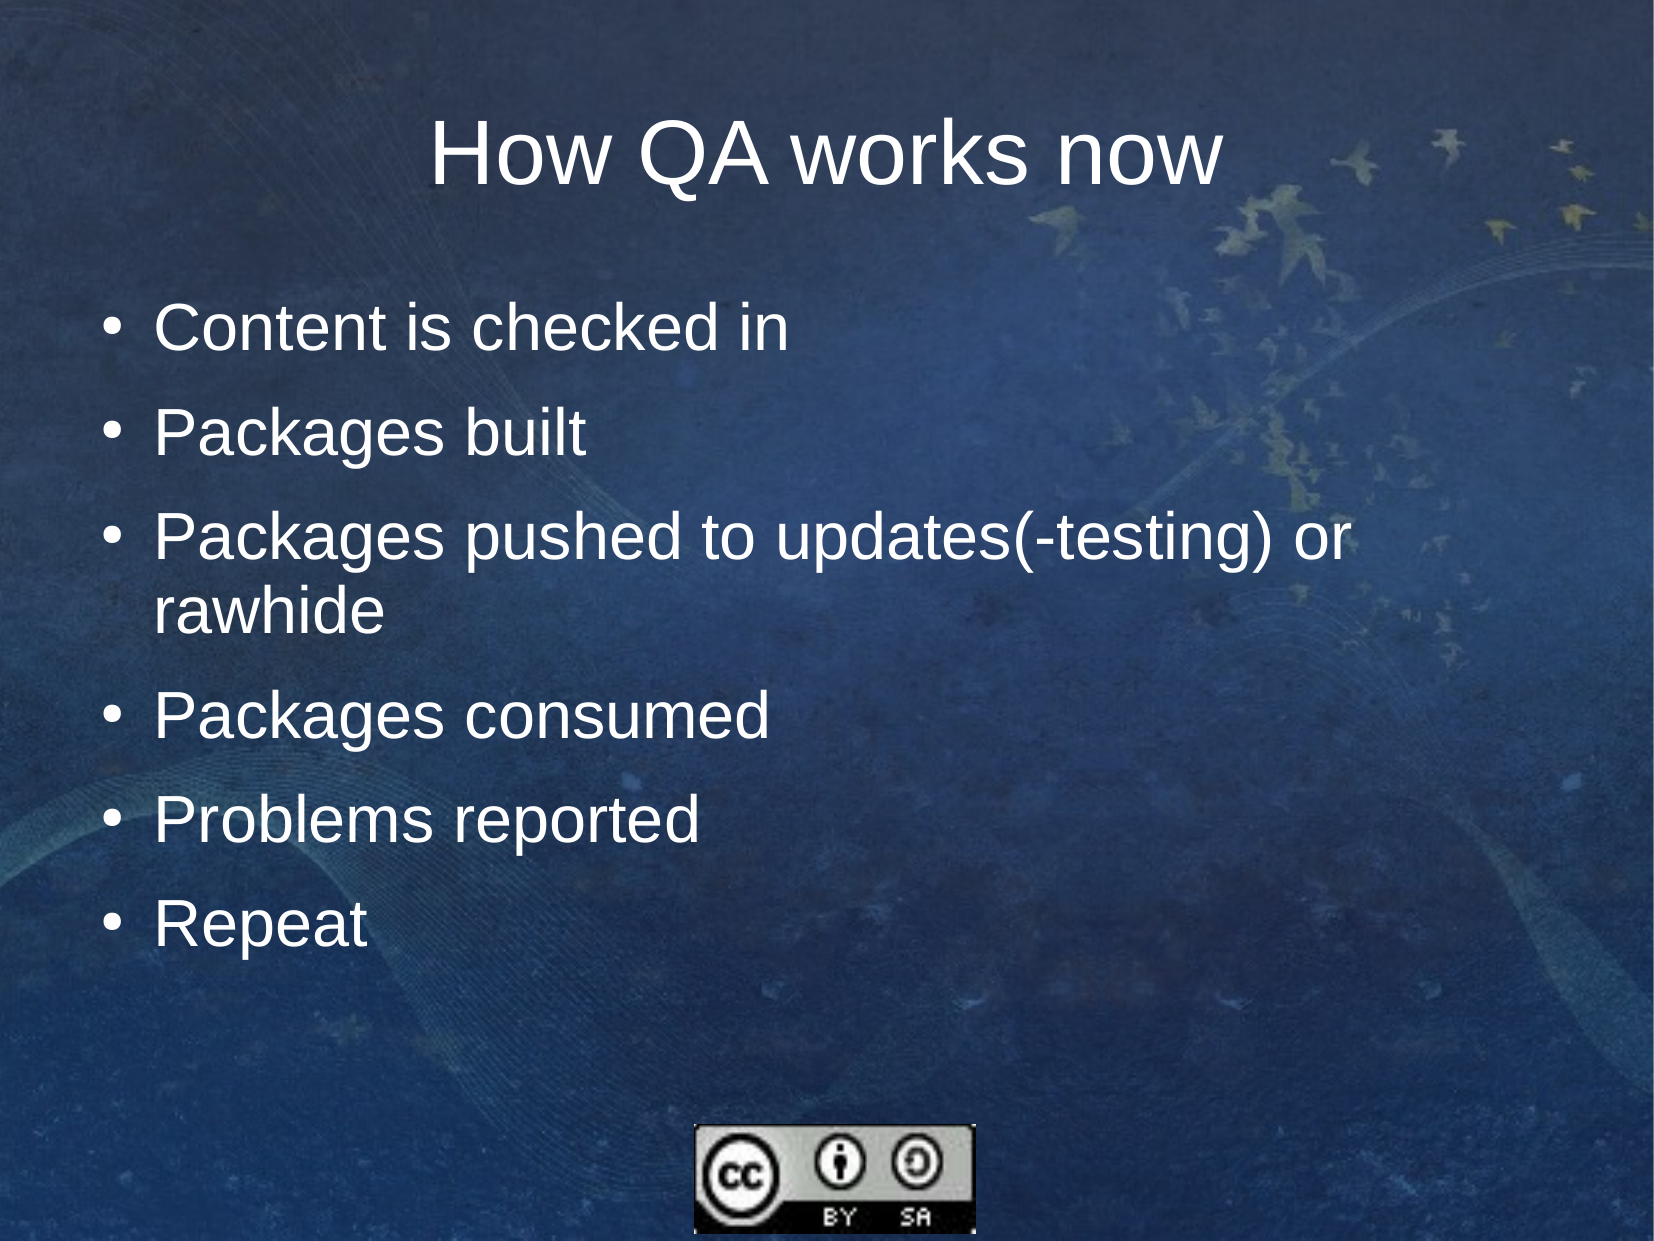

# How QA works now
Content is checked in
Packages built
Packages pushed to updates(-testing) or rawhide
Packages consumed
Problems reported
Repeat